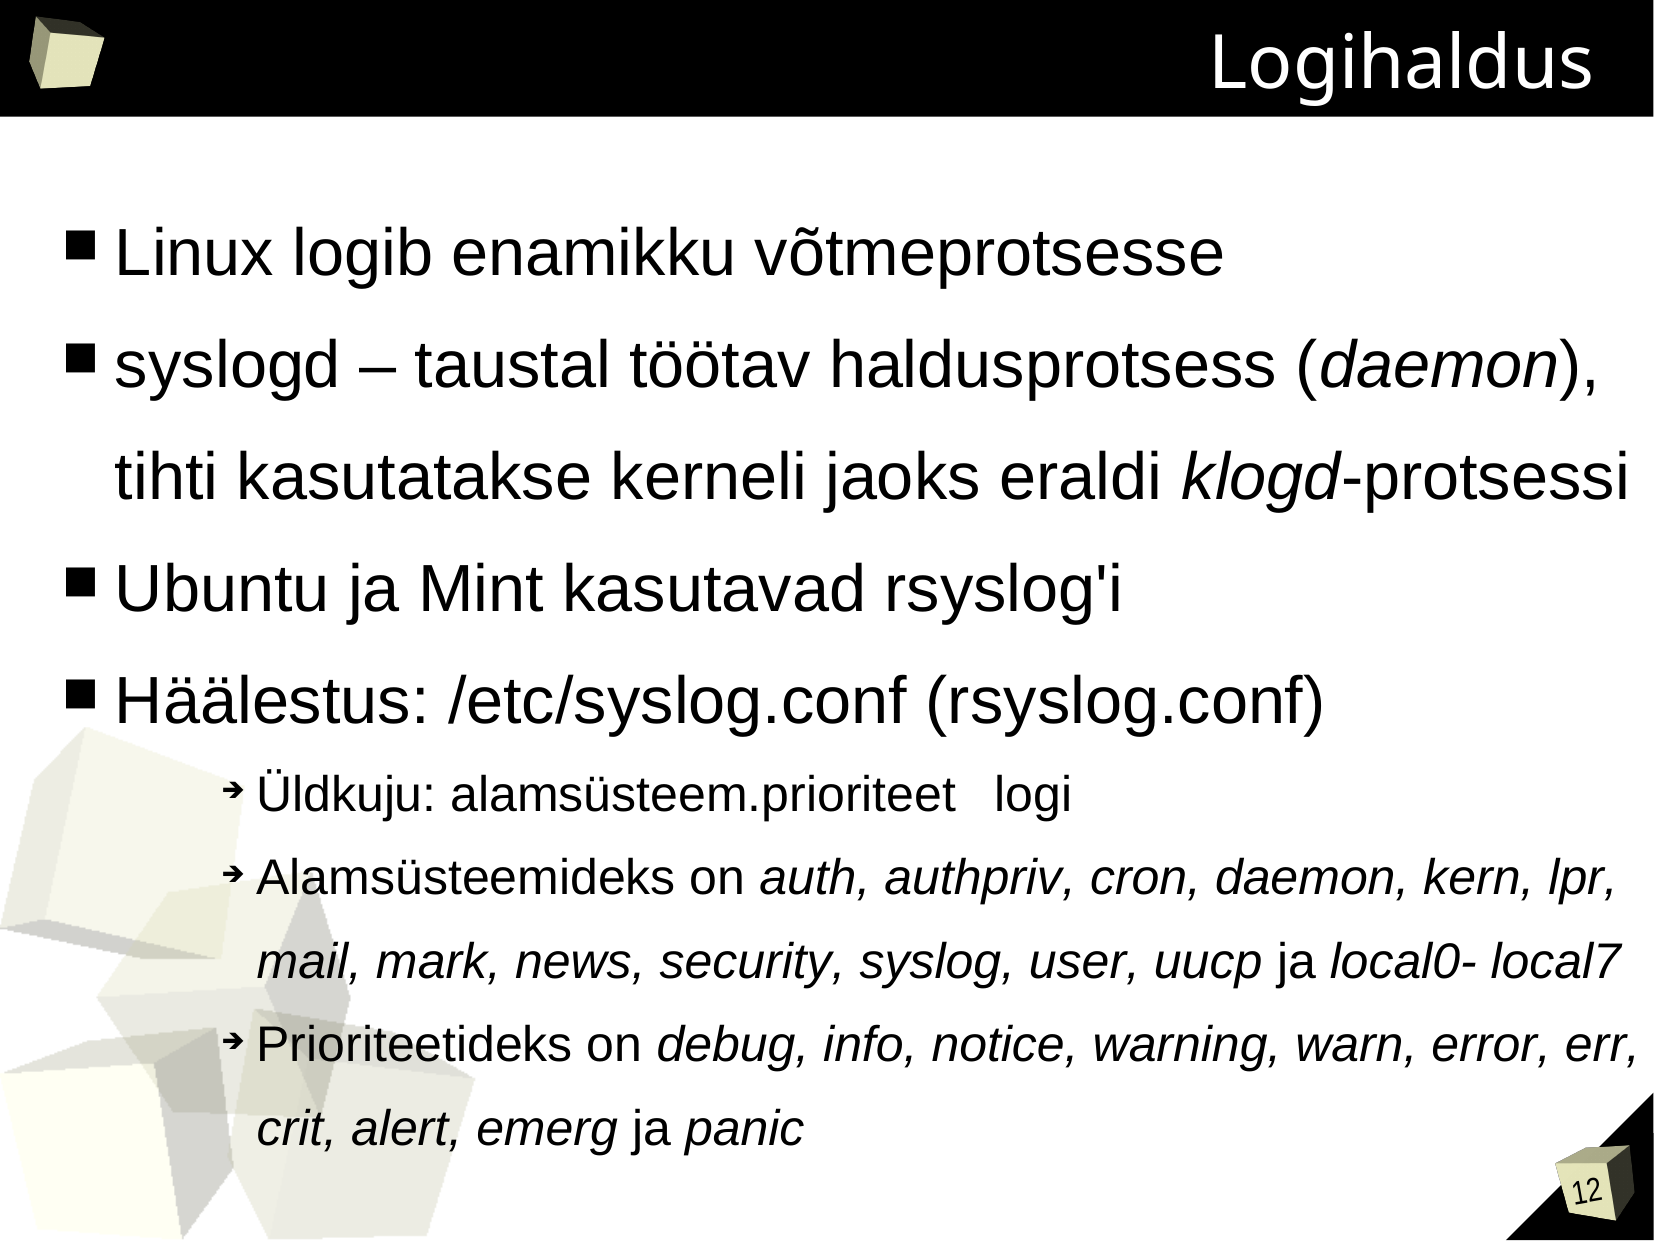

# Logihaldus
Linux logib enamikku võtmeprotsesse
syslogd – taustal töötav haldusprotsess (daemon), tihti kasutatakse kerneli jaoks eraldi klogd-protsessi
Ubuntu ja Mint kasutavad rsyslog'i
Häälestus: /etc/syslog.conf (rsyslog.conf)
Üldkuju: alamsüsteem.prioriteet	logi
Alamsüsteemideks on auth, authpriv, cron, daemon, kern, lpr, mail, mark, news, security, syslog, user, uucp ja local0- local7
Prioriteetideks on debug, info, notice, warning, warn, error, err, crit, alert, emerg ja panic